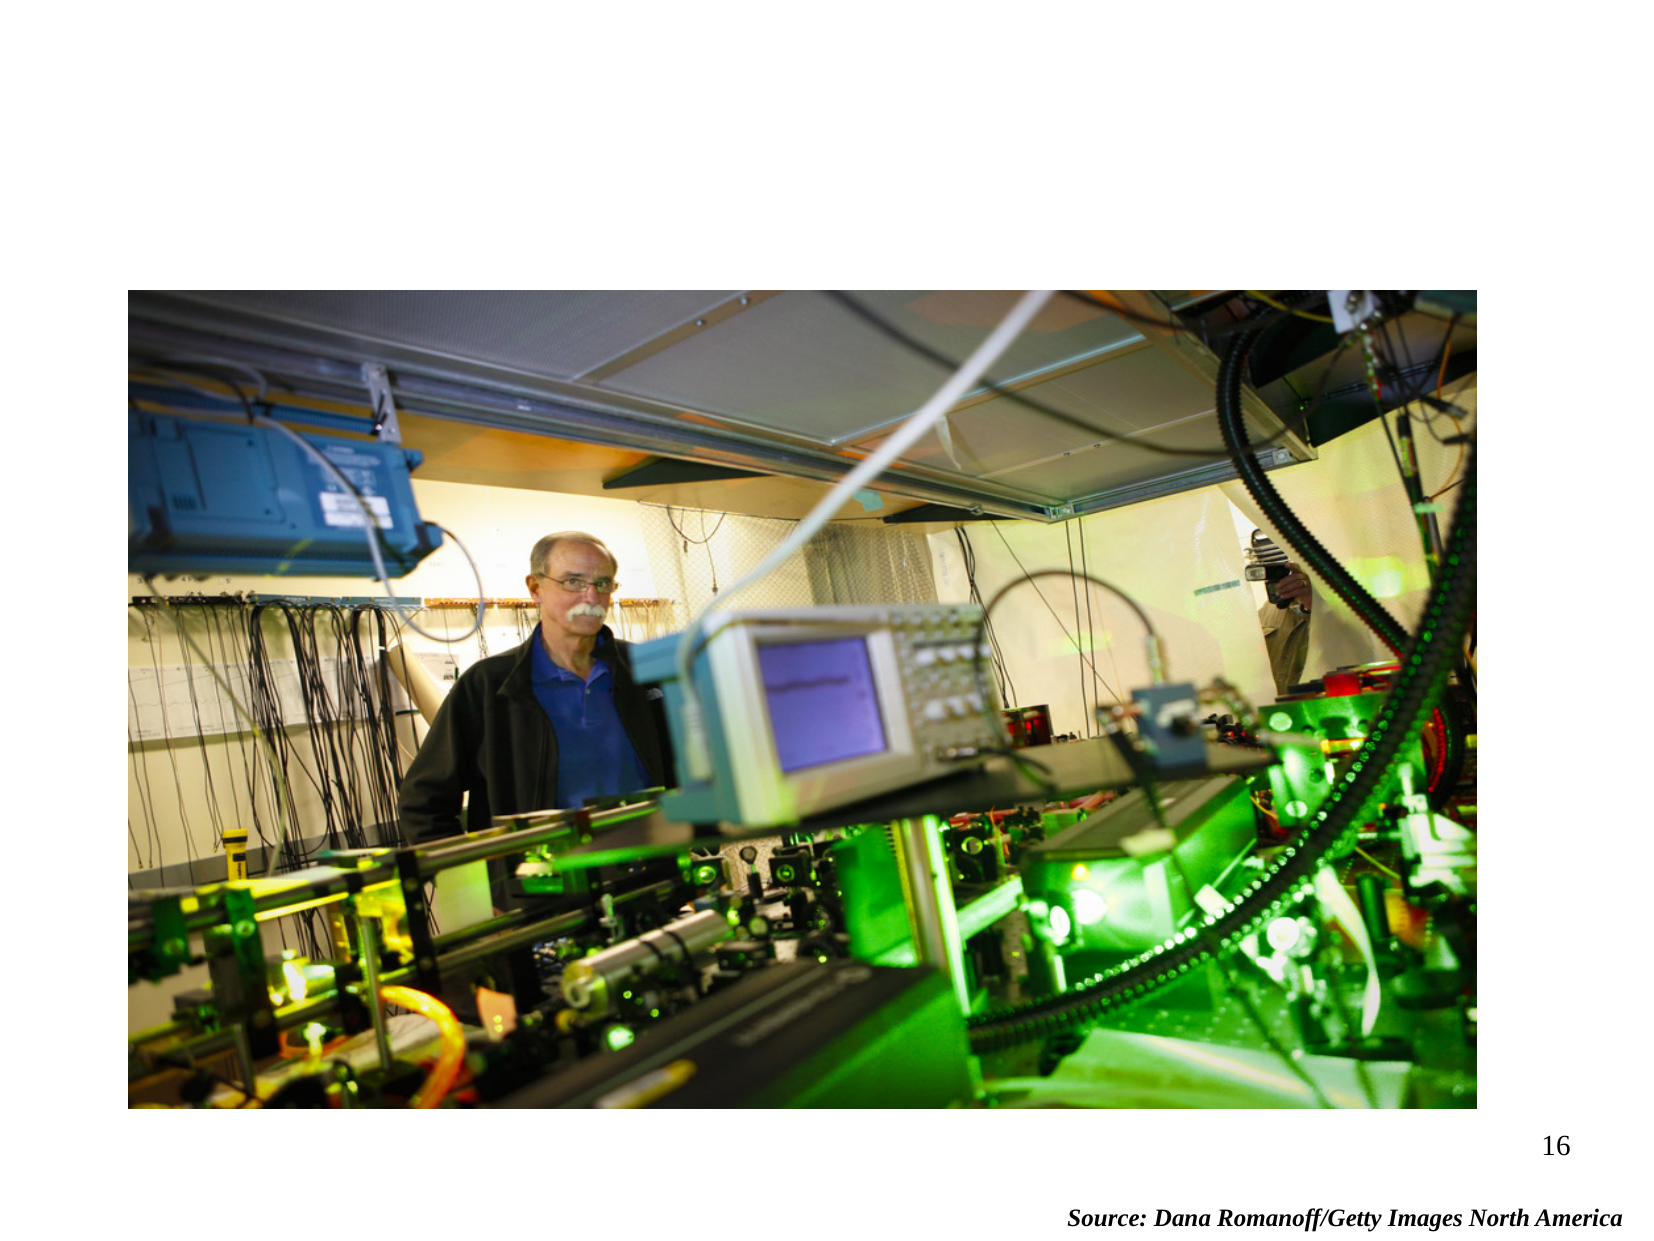

#
16
Source: Dana Romanoff/Getty Images North America